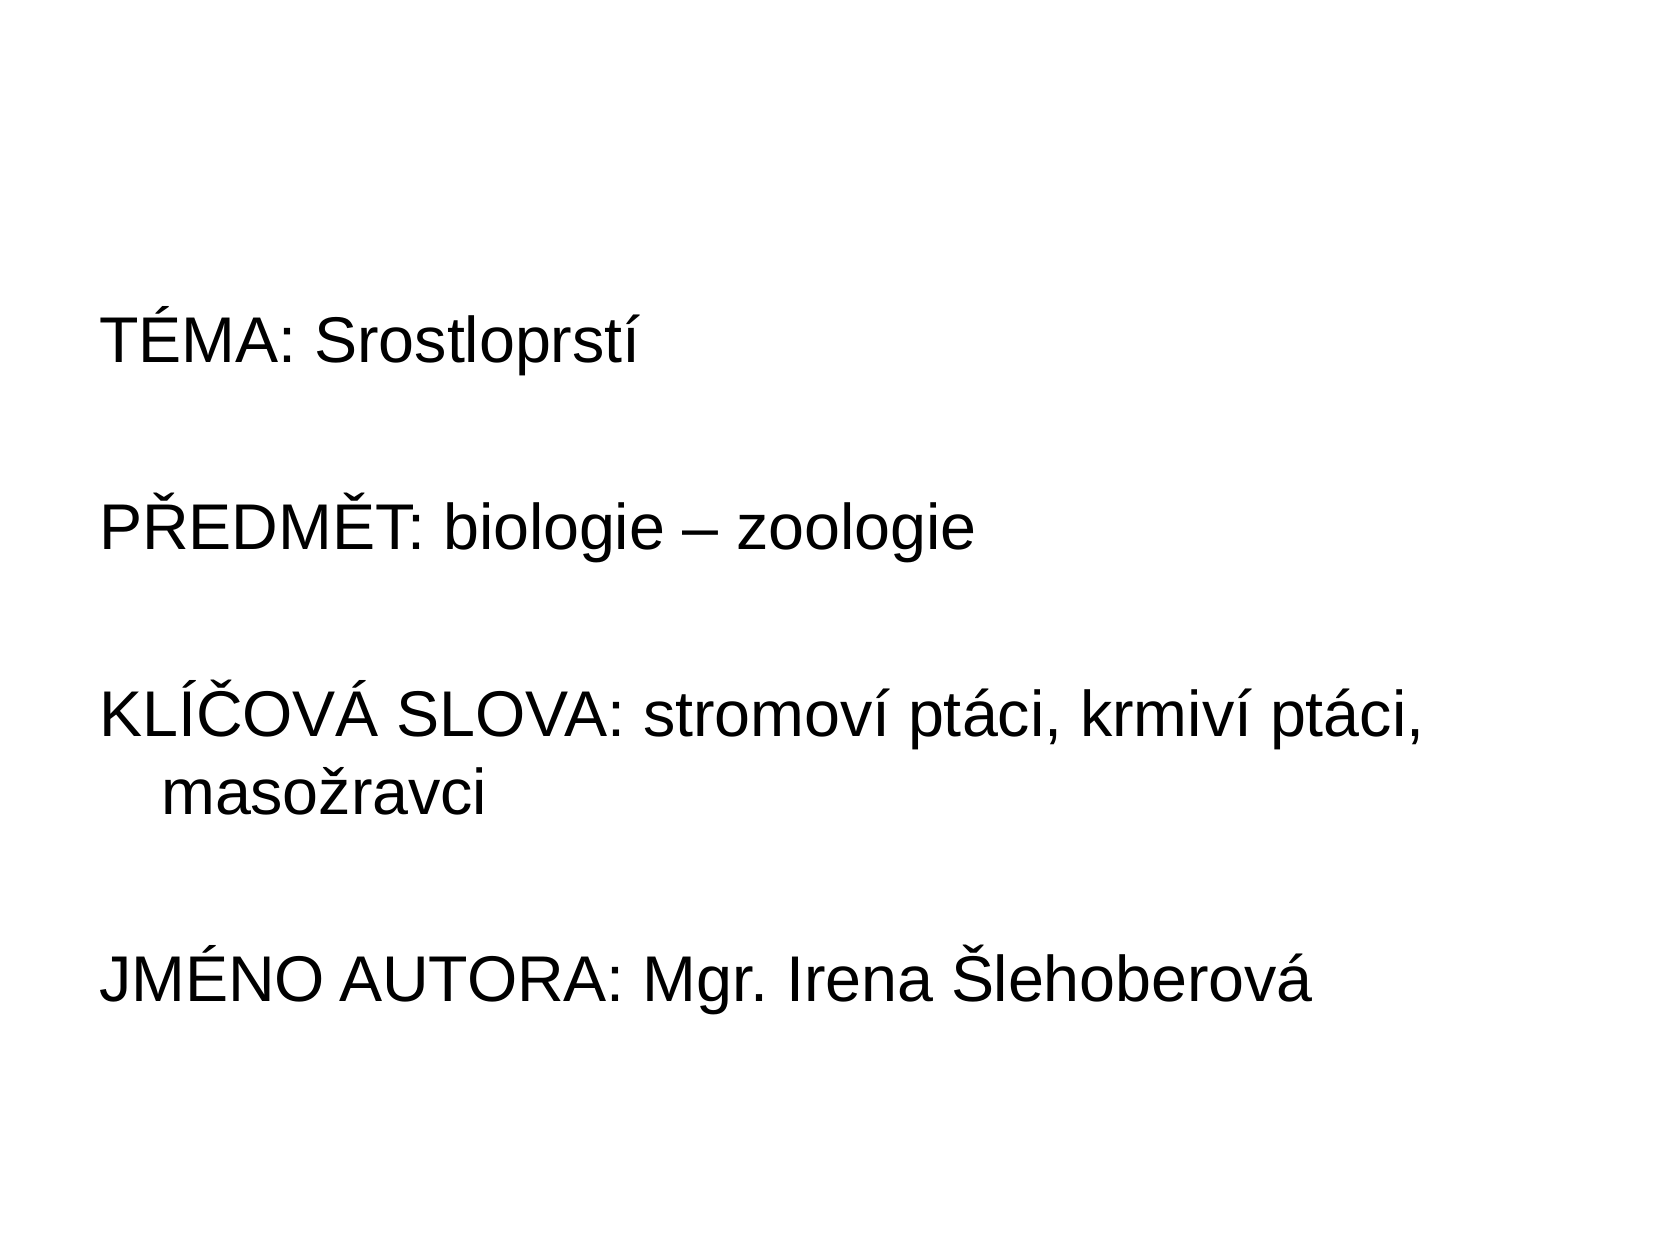

# TÉMA: Srostloprstí
PŘEDMĚT: biologie – zoologie
KLÍČOVÁ SLOVA: stromoví ptáci, krmiví ptáci, masožravci
JMÉNO AUTORA: Mgr. Irena Šlehoberová